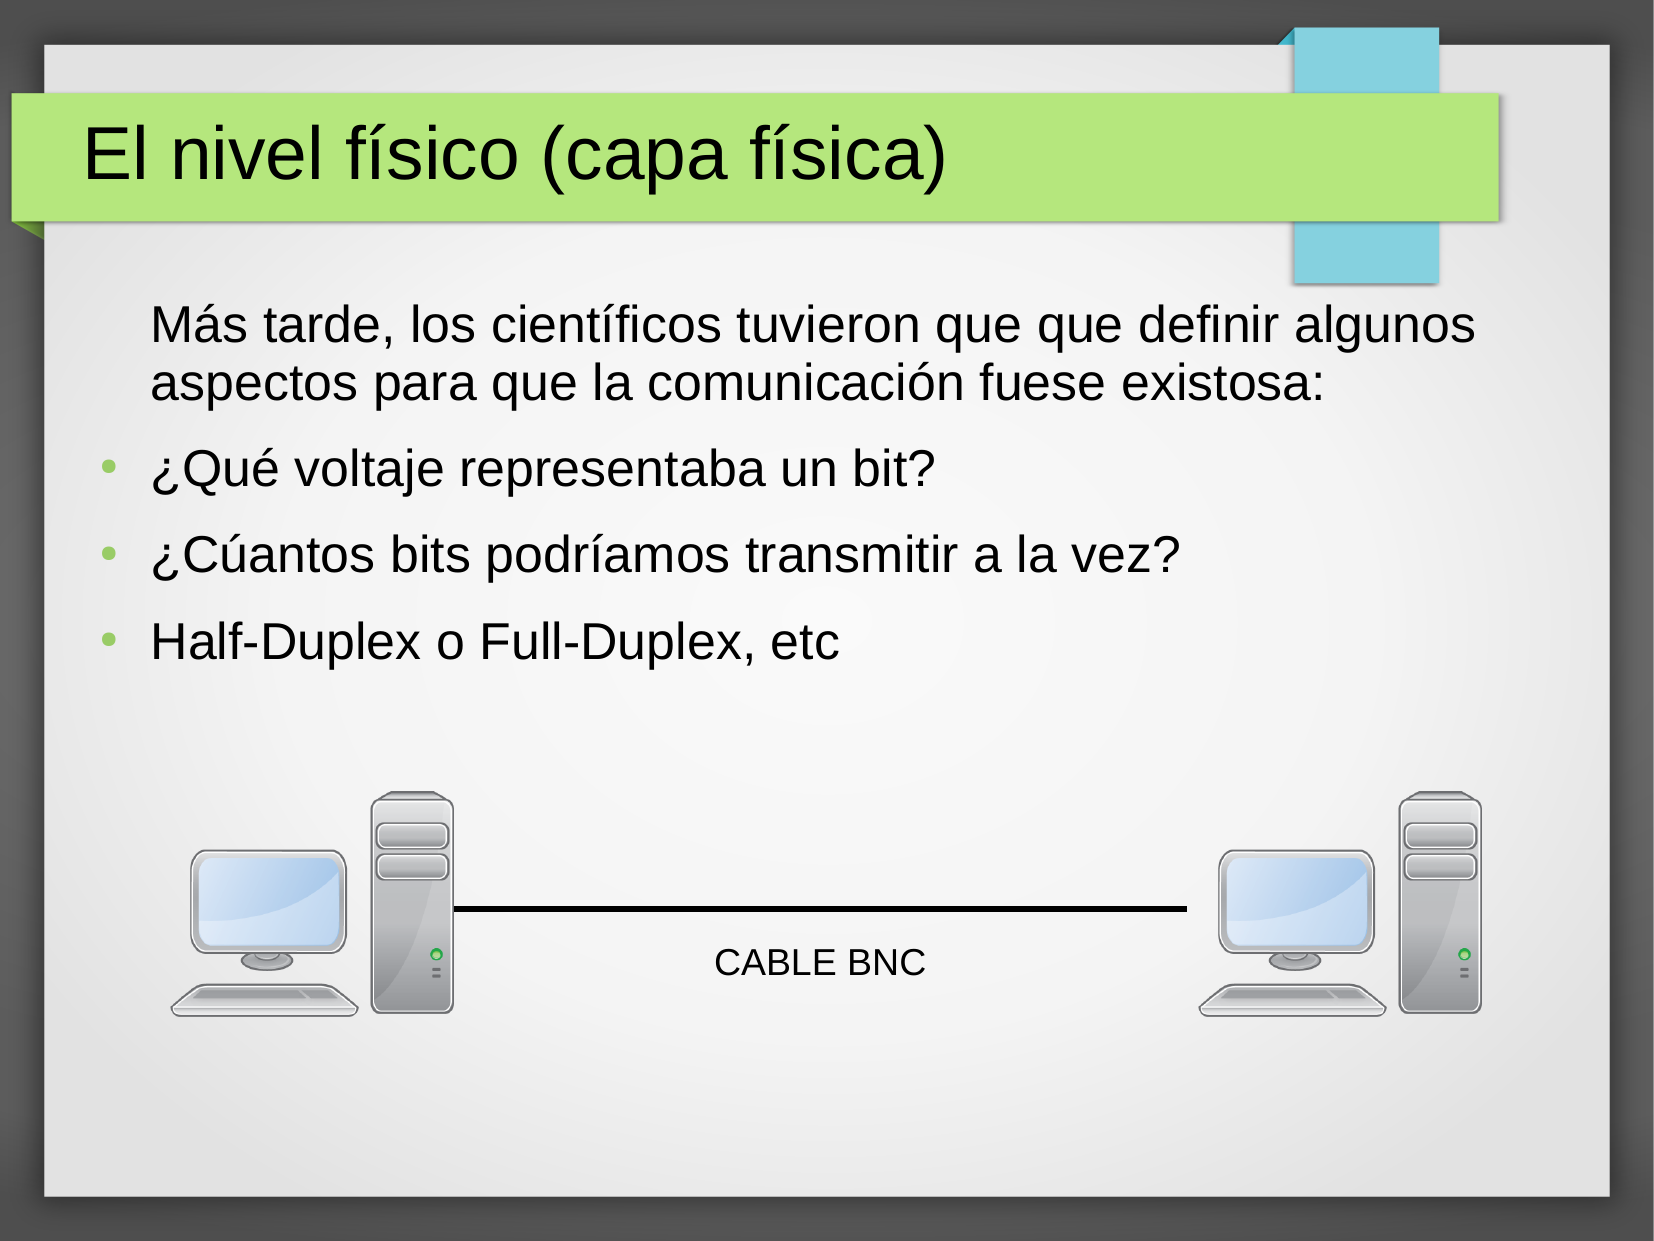

# El nivel físico (capa física)
Más tarde, los científicos tuvieron que que definir algunos aspectos para que la comunicación fuese existosa:
¿Qué voltaje representaba un bit?
¿Cúantos bits podríamos transmitir a la vez?
Half-Duplex o Full-Duplex, etc